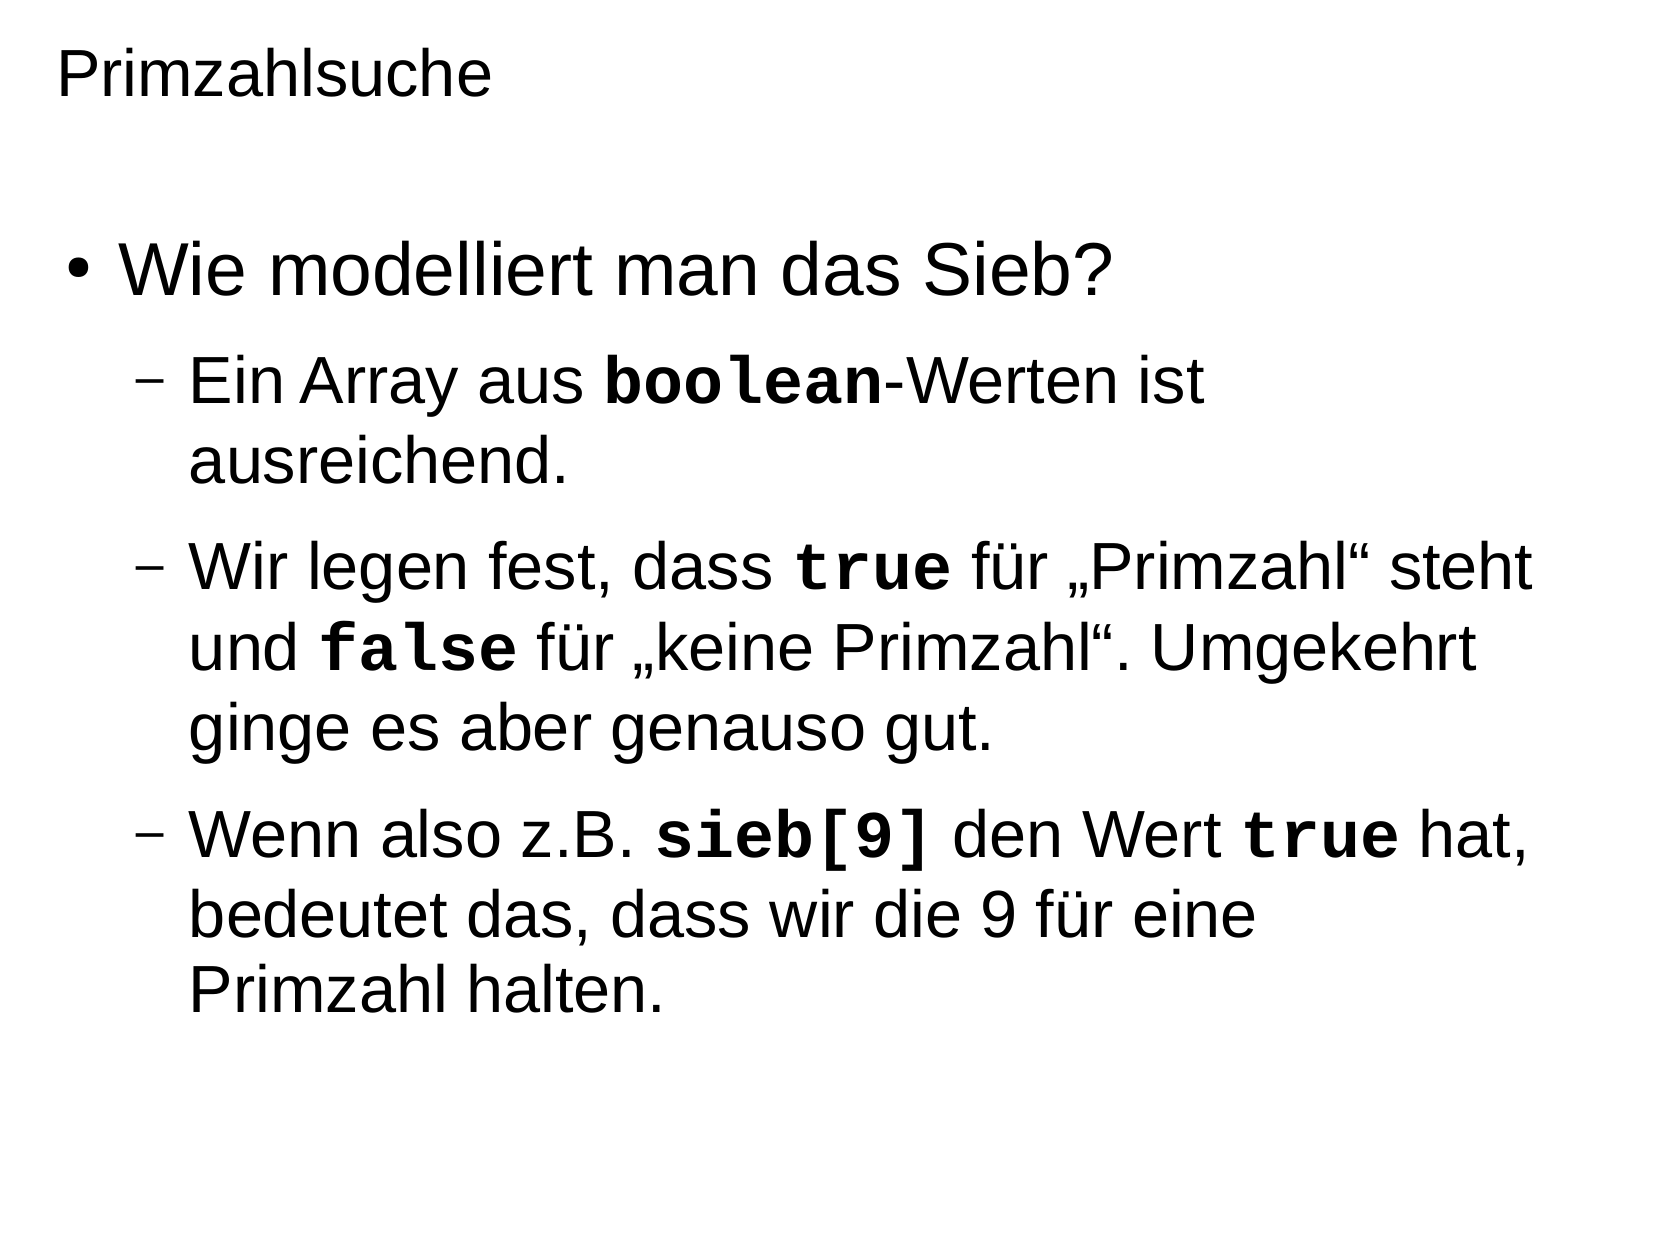

Primzahlsuche
# Wie modelliert man das Sieb?
Ein Array aus boolean-Werten ist ausreichend.
Wir legen fest, dass true für „Primzahl“ steht und false für „keine Primzahl“. Umgekehrt ginge es aber genauso gut.
Wenn also z.B. sieb[9] den Wert true hat, bedeutet das, dass wir die 9 für eine Primzahl halten.